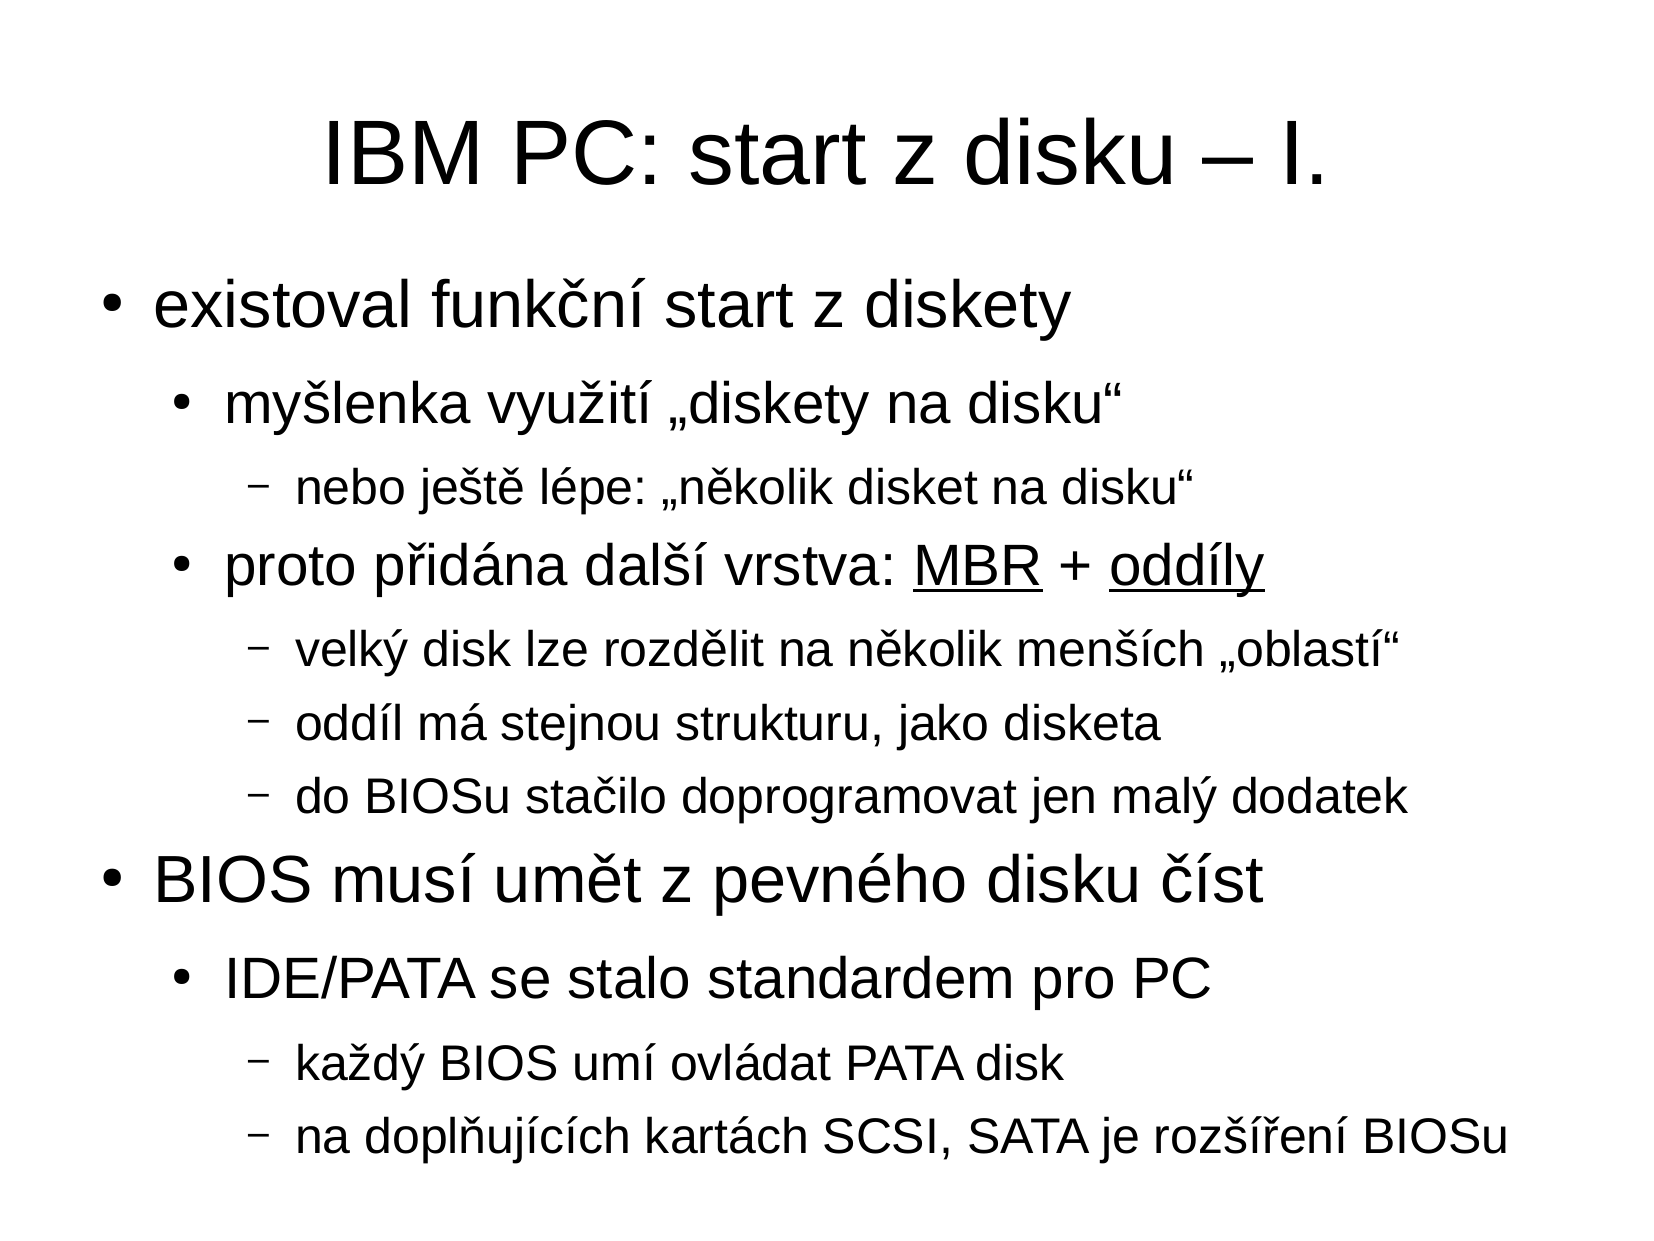

# IBM PC: start z disku – I.
existoval funkční start z diskety
myšlenka využití „diskety na disku“
nebo ještě lépe: „několik disket na disku“
proto přidána další vrstva: MBR + oddíly
velký disk lze rozdělit na několik menších „oblastí“
oddíl má stejnou strukturu, jako disketa
do BIOSu stačilo doprogramovat jen malý dodatek
BIOS musí umět z pevného disku číst
IDE/PATA se stalo standardem pro PC
každý BIOS umí ovládat PATA disk
na doplňujících kartách SCSI, SATA je rozšíření BIOSu